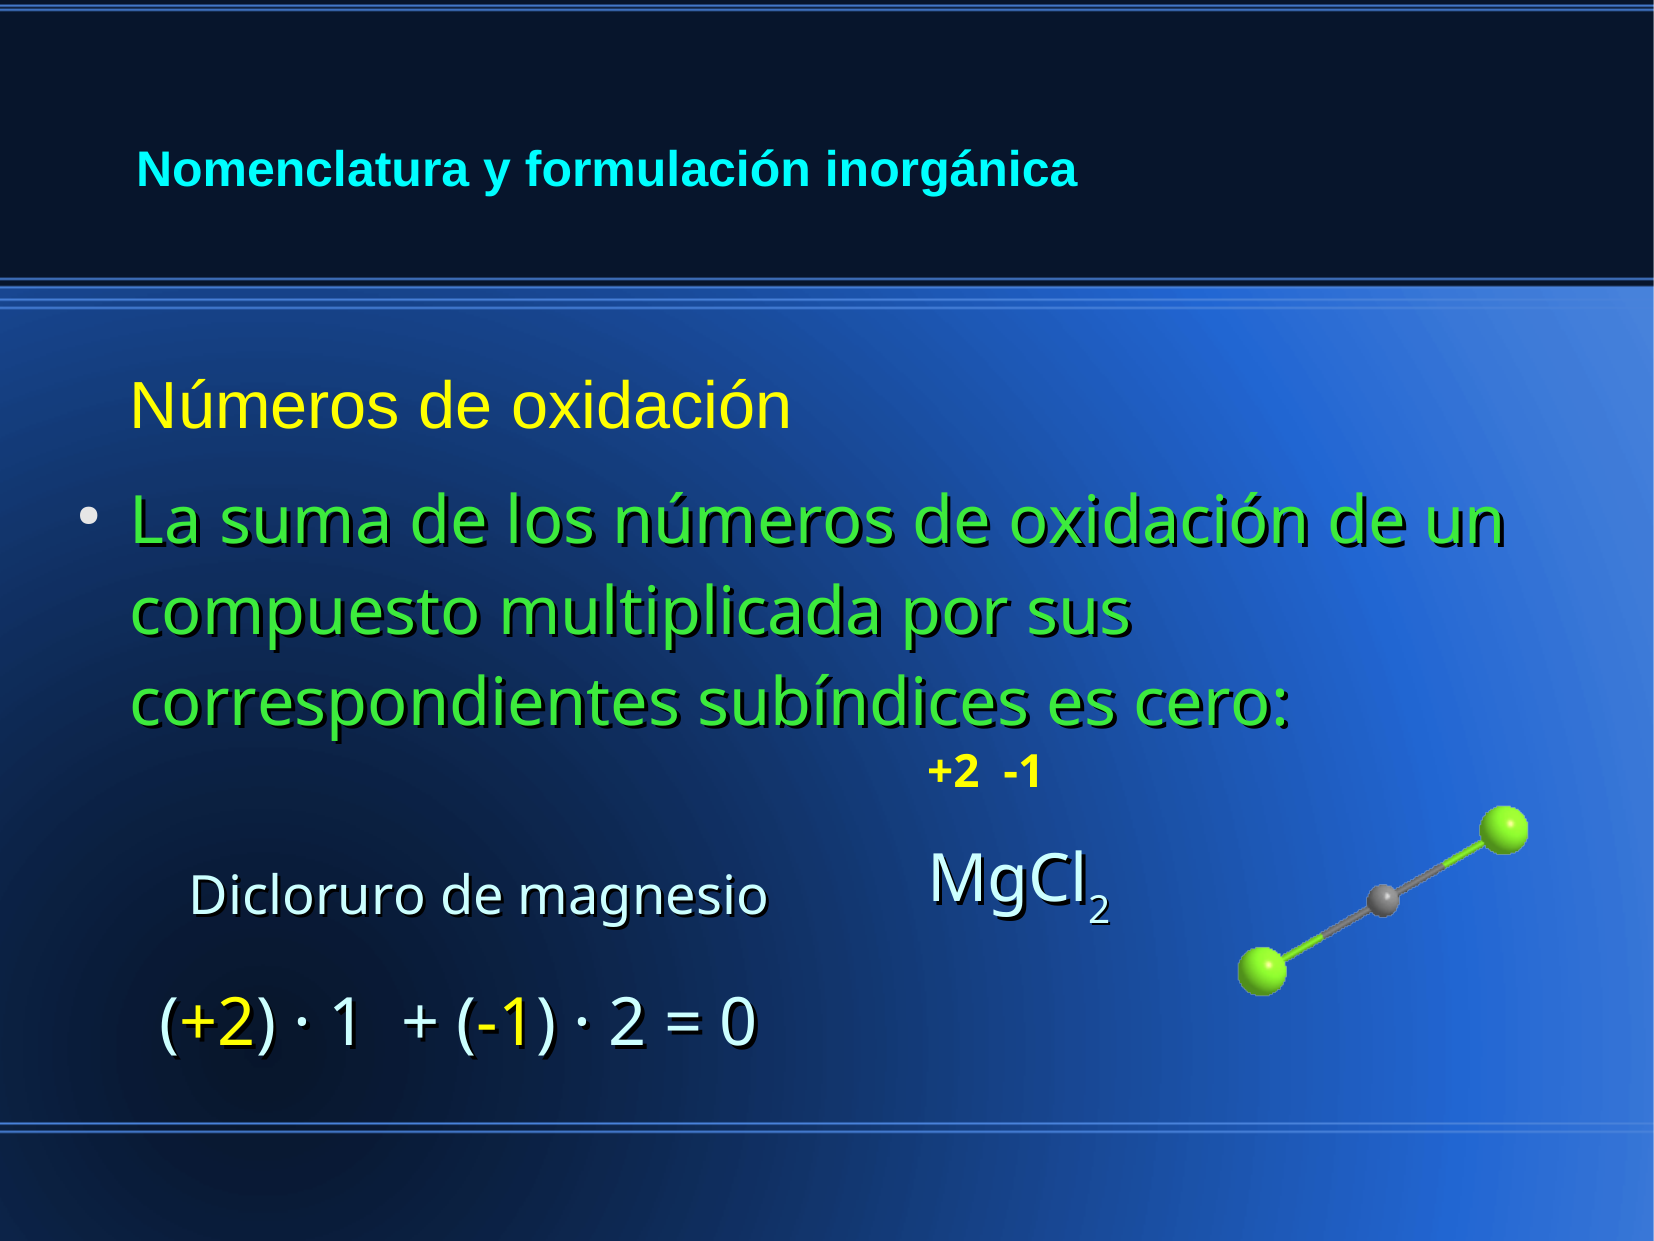

Nomenclatura y formulación inorgánica
# Números de oxidación
La suma de los números de oxidación de un compuesto multiplicada por sus correspondientes subíndices es cero:
+2 -1
MgCl2
Dicloruro de magnesio
(+2) · 1 + (-1) · 2 = 0